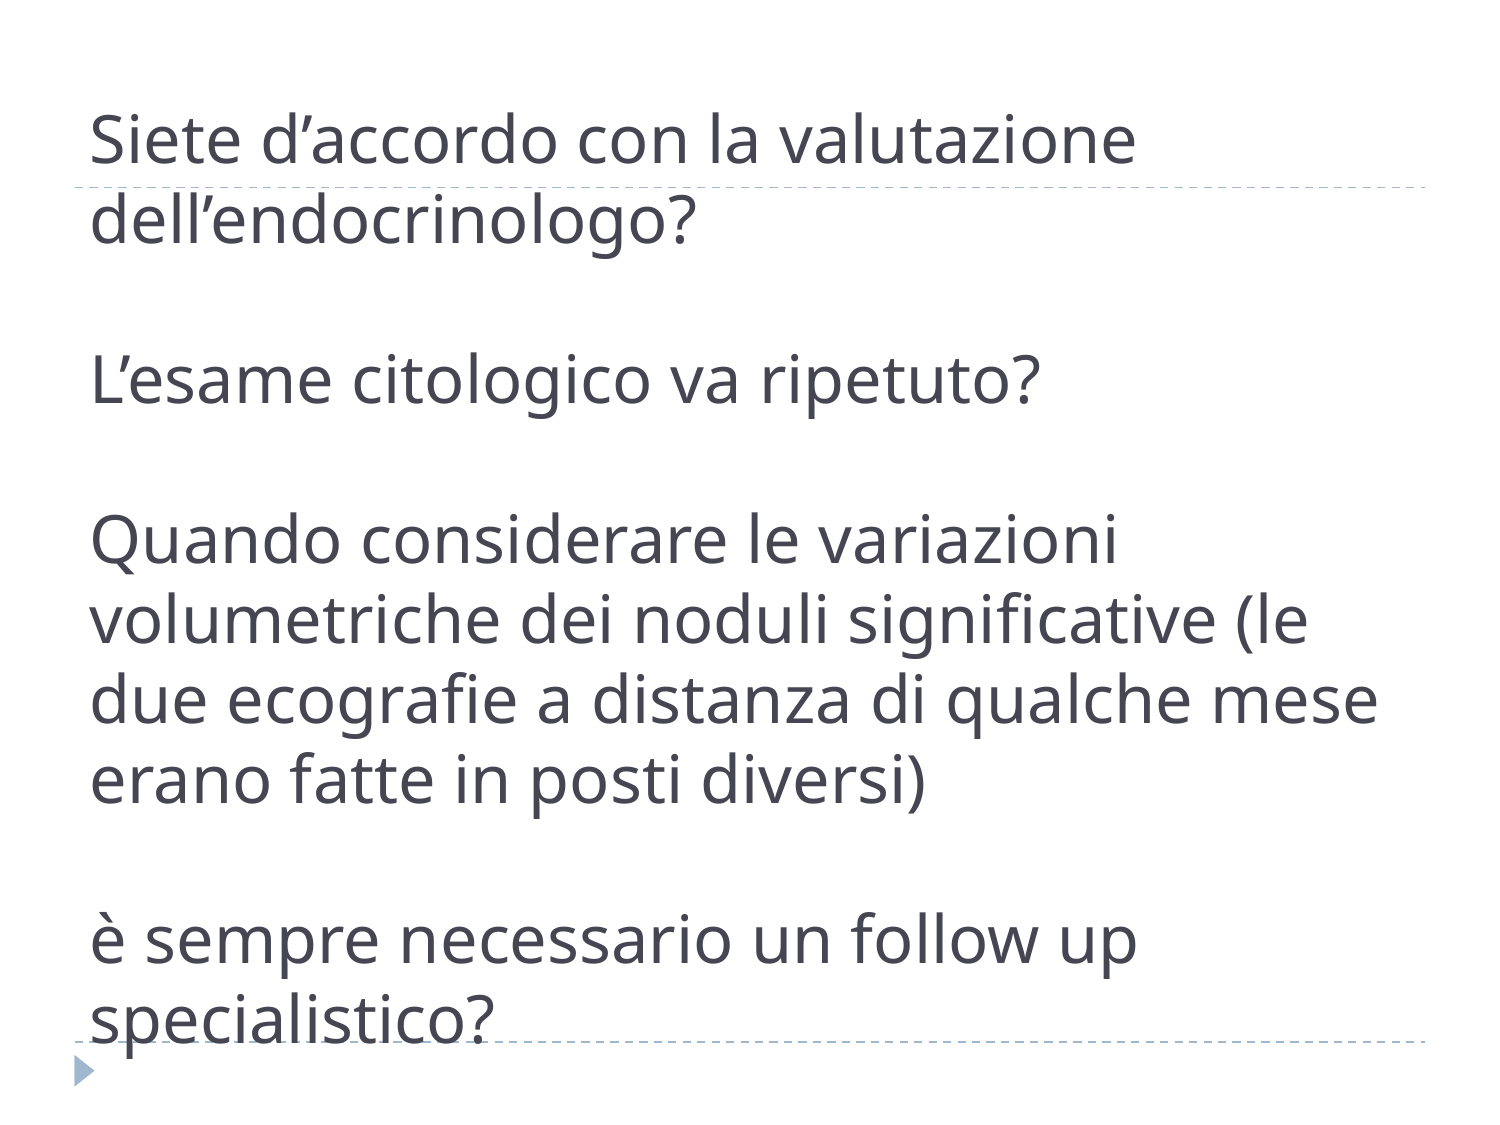

# Siete d’accordo con la valutazione dell’endocrinologo? L’esame citologico va ripetuto? Quando considerare le variazioni volumetriche dei noduli significative (le due ecografie a distanza di qualche mese erano fatte in posti diversi) è sempre necessario un follow up specialistico?